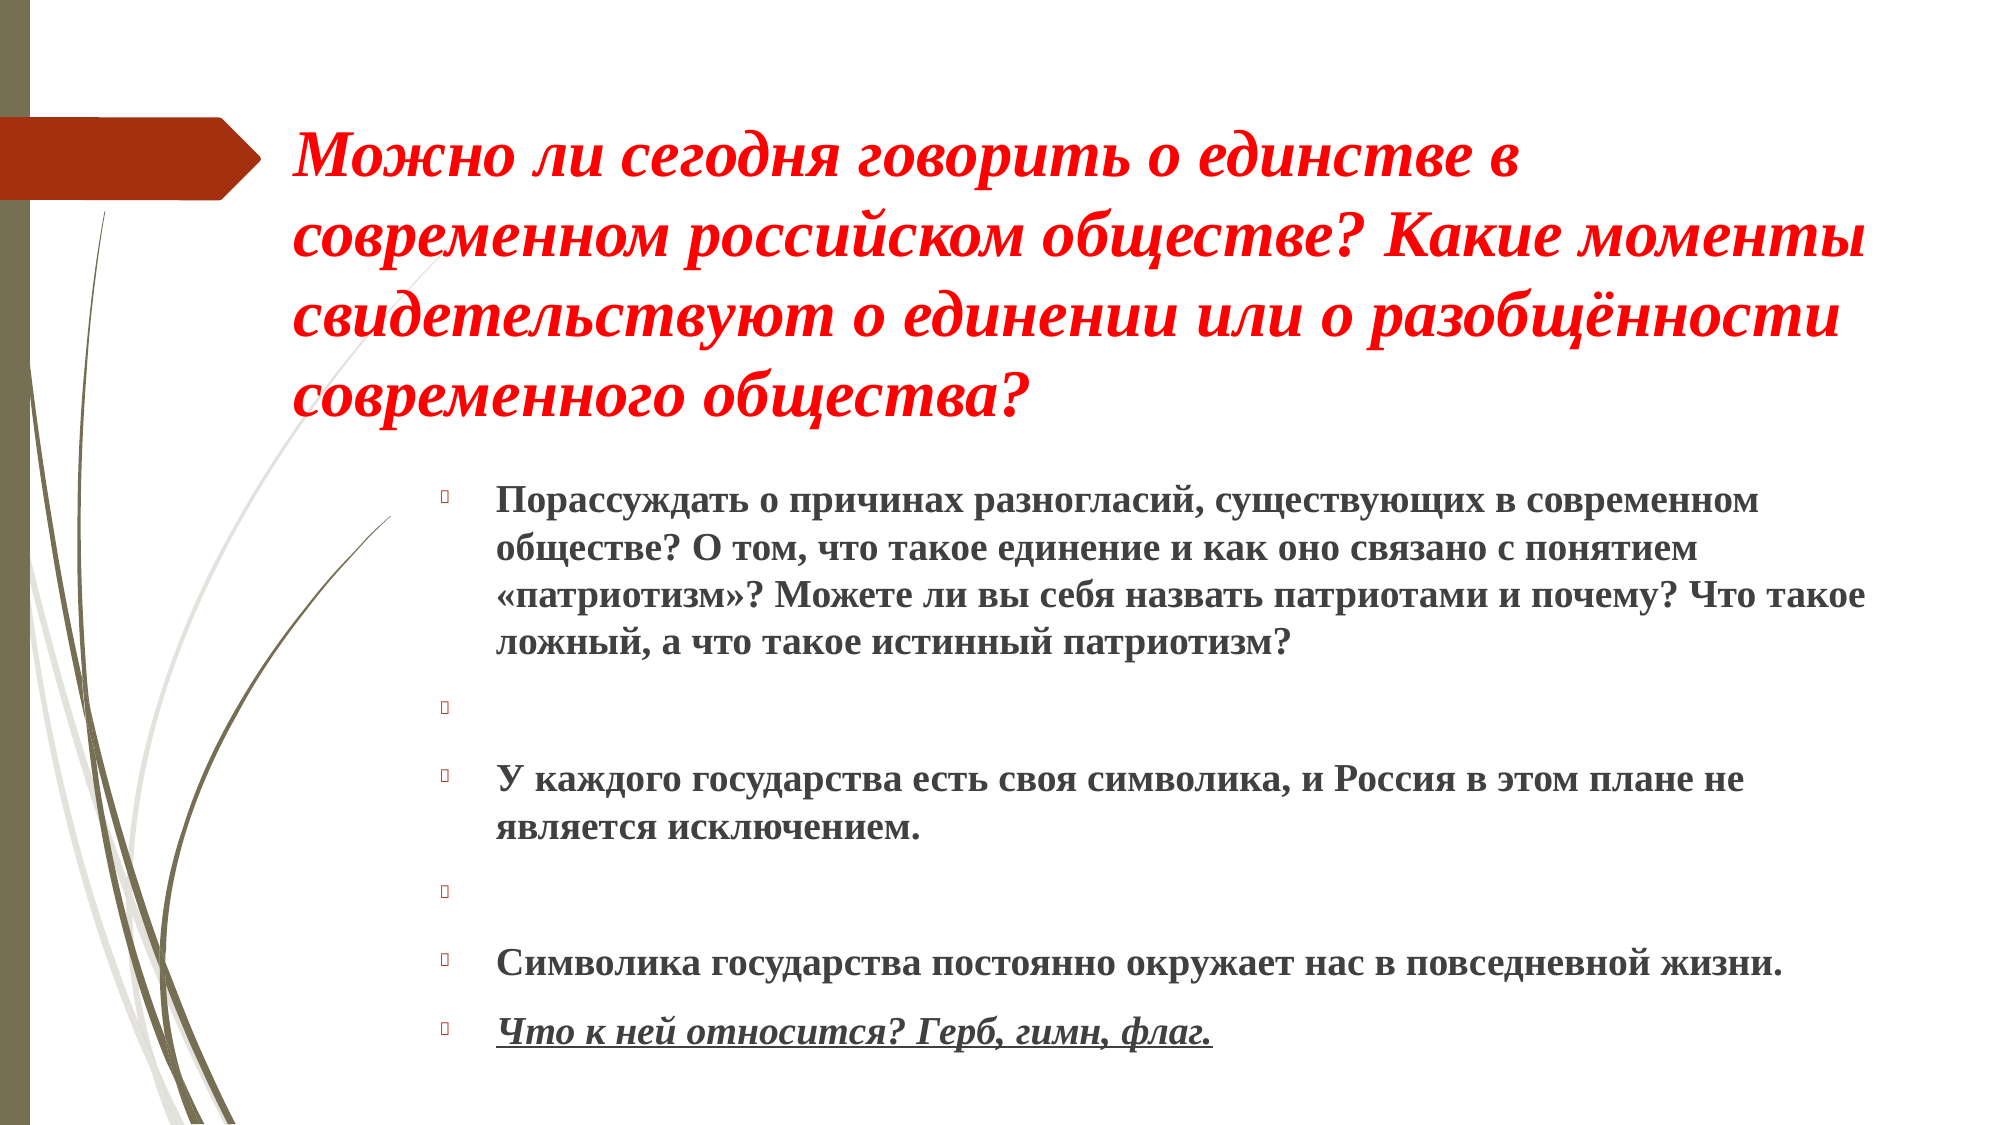

# Можно ли сегодня говорить о единстве в современном российском обществе? Какие моменты свидетельствуют о единении или о разобщённости современного общества?
Порассуждать о причинах разногласий, существующих в современном обществе? О том, что такое единение и как оно связано с понятием «патриотизм»? Можете ли вы себя назвать патриотами и почему? Что такое ложный, а что такое истинный патриотизм?
У каждого государства есть своя символика, и Россия в этом плане не является исключением.
Символика государства постоянно окружает нас в повседневной жизни.
Что к ней относится? Герб, гимн, флаг.